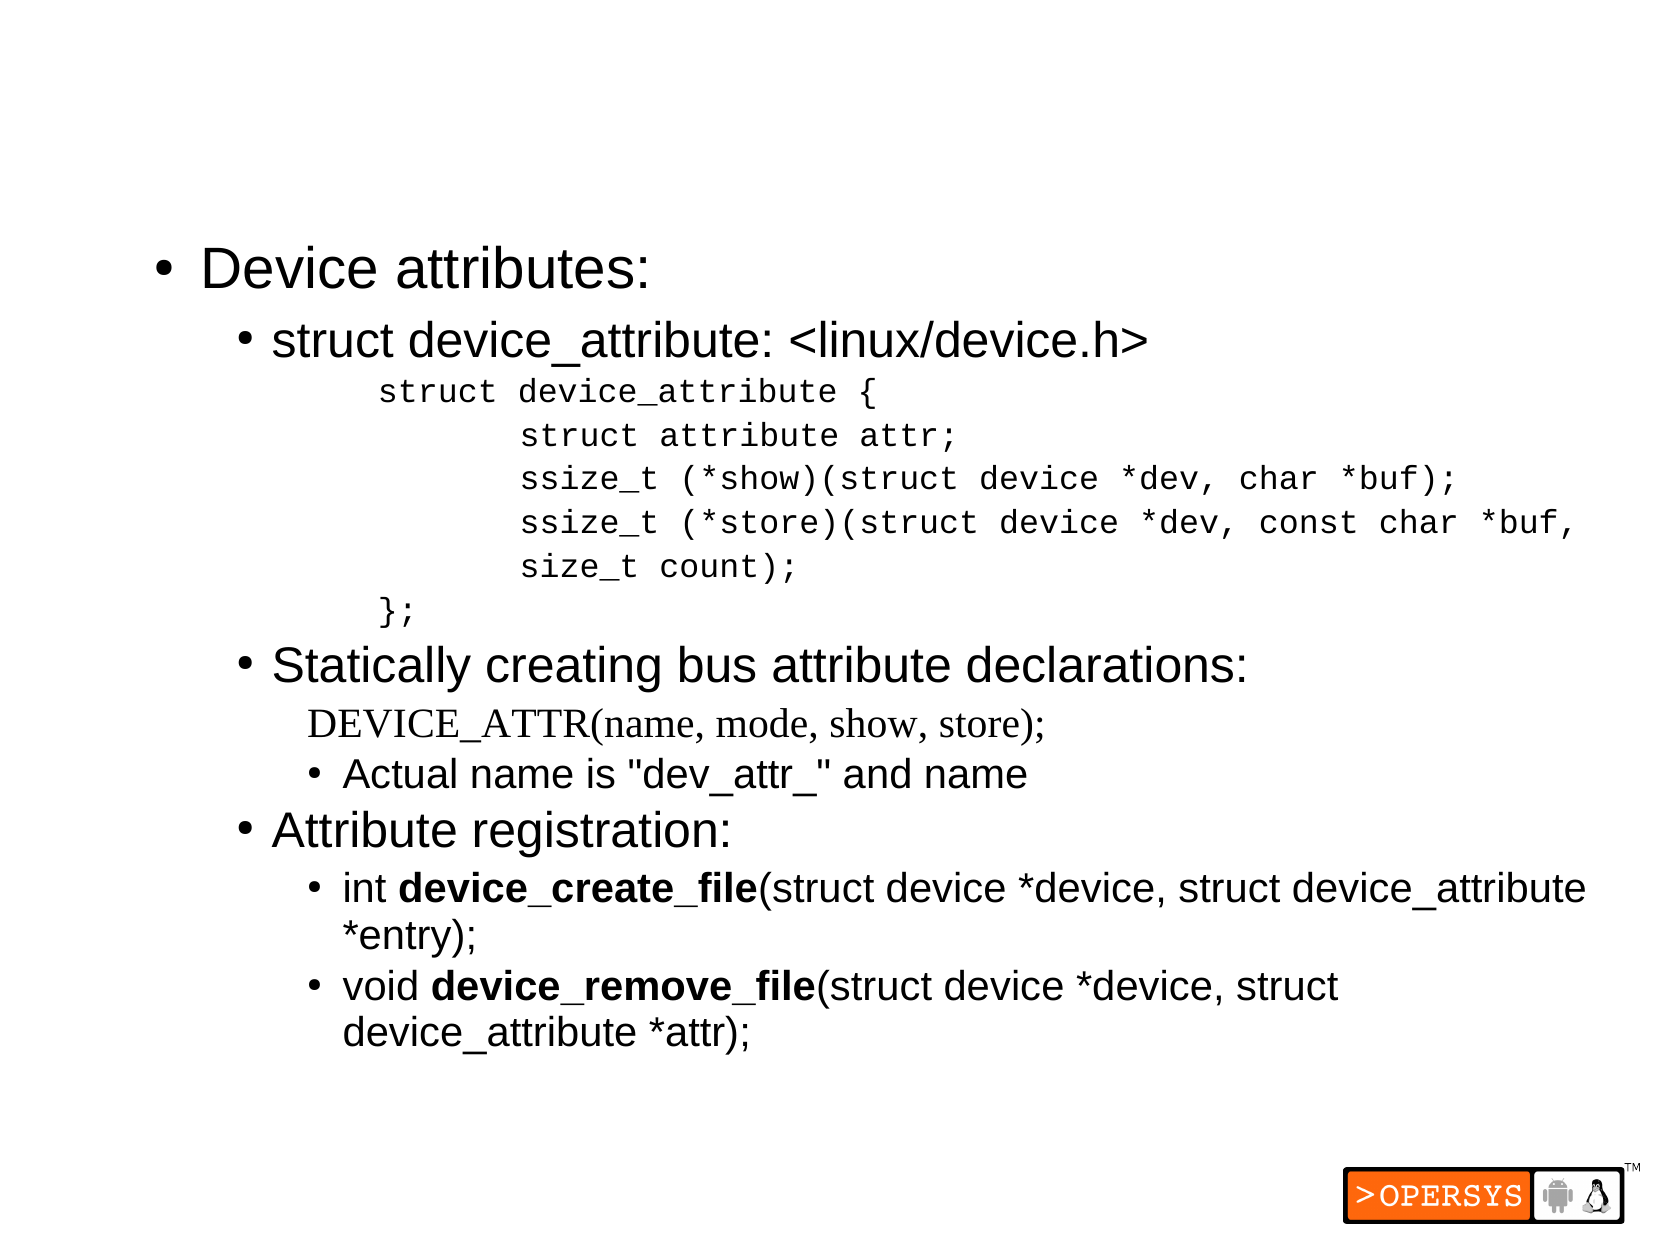

# Device attributes:
struct device_attribute: <linux/device.h>
struct device_attribute {
struct attribute attr;
ssize_t (*show)(struct device *dev, char *buf);
ssize_t (*store)(struct device *dev, const char *buf,
size_t count);
};
Statically creating bus attribute declarations:
DEVICE_ATTR(name, mode, show, store);
Actual name is "dev_attr_" and name
Attribute registration:
int device_create_file(struct device *device, struct device_attribute *entry);
void device_remove_file(struct device *device, struct device_attribute *attr);